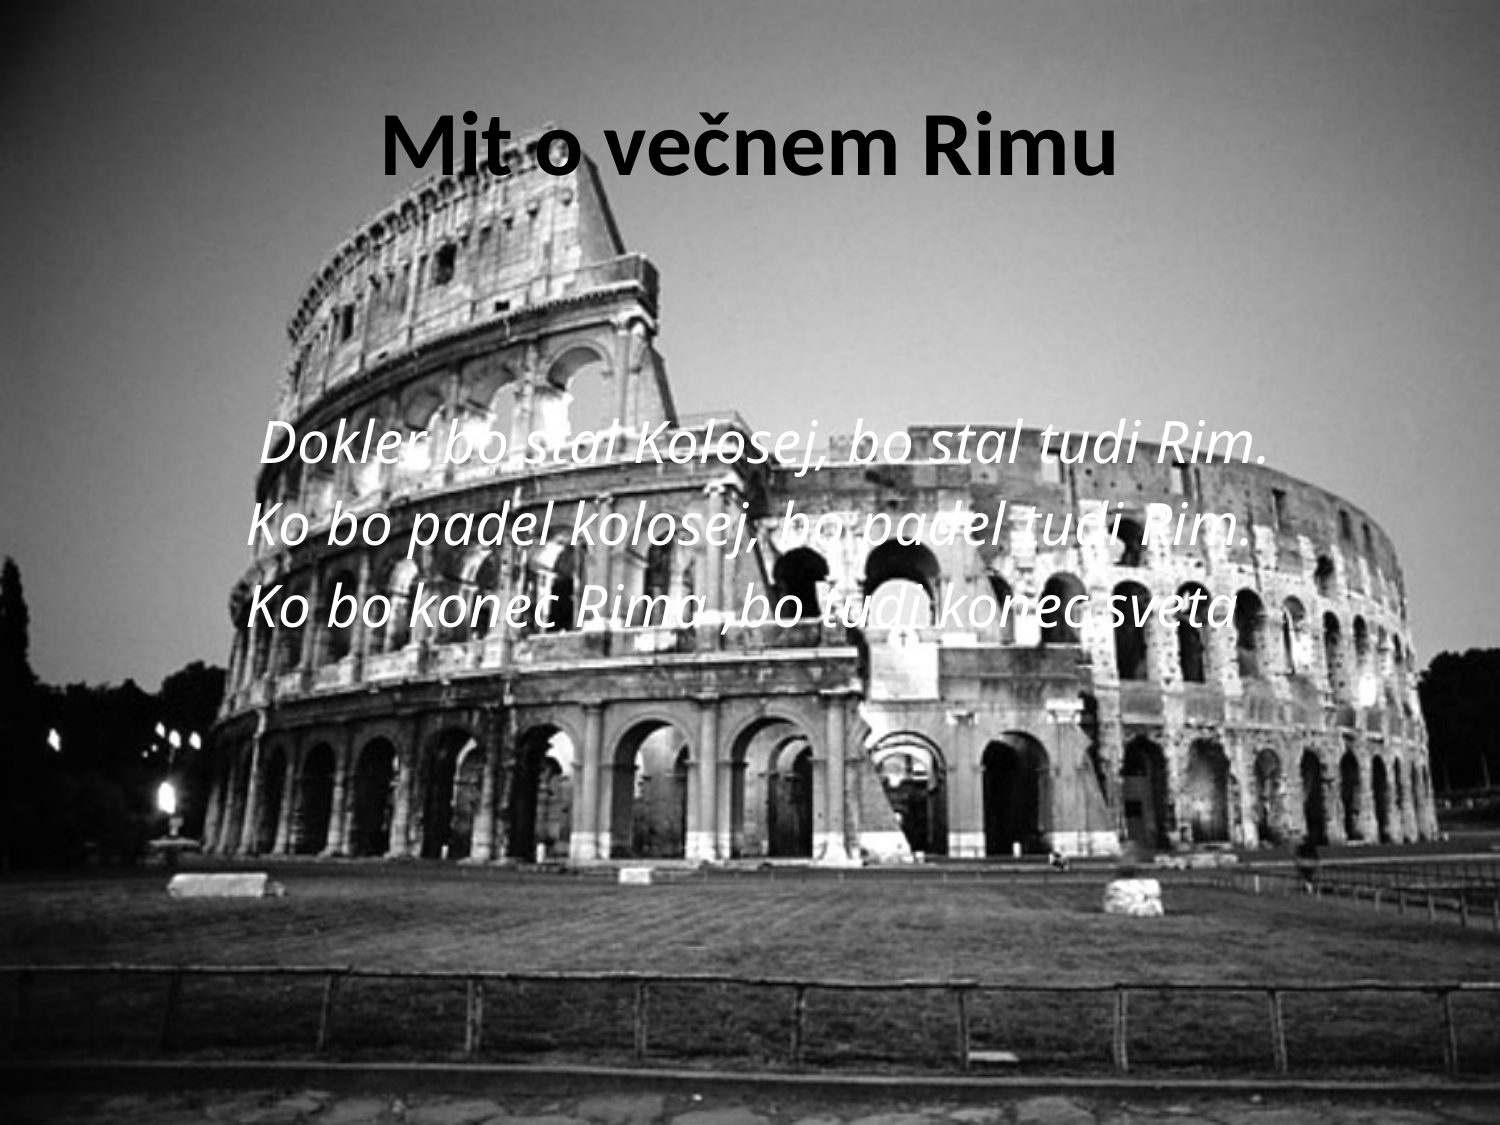

# Mit o večnem Rimu
 Dokler bo stal Kolosej, bo stal tudi Rim.
Ko bo padel kolosej, bo padel tudi Rim.
Ko bo konec Rima ,bo tudi konec sveta